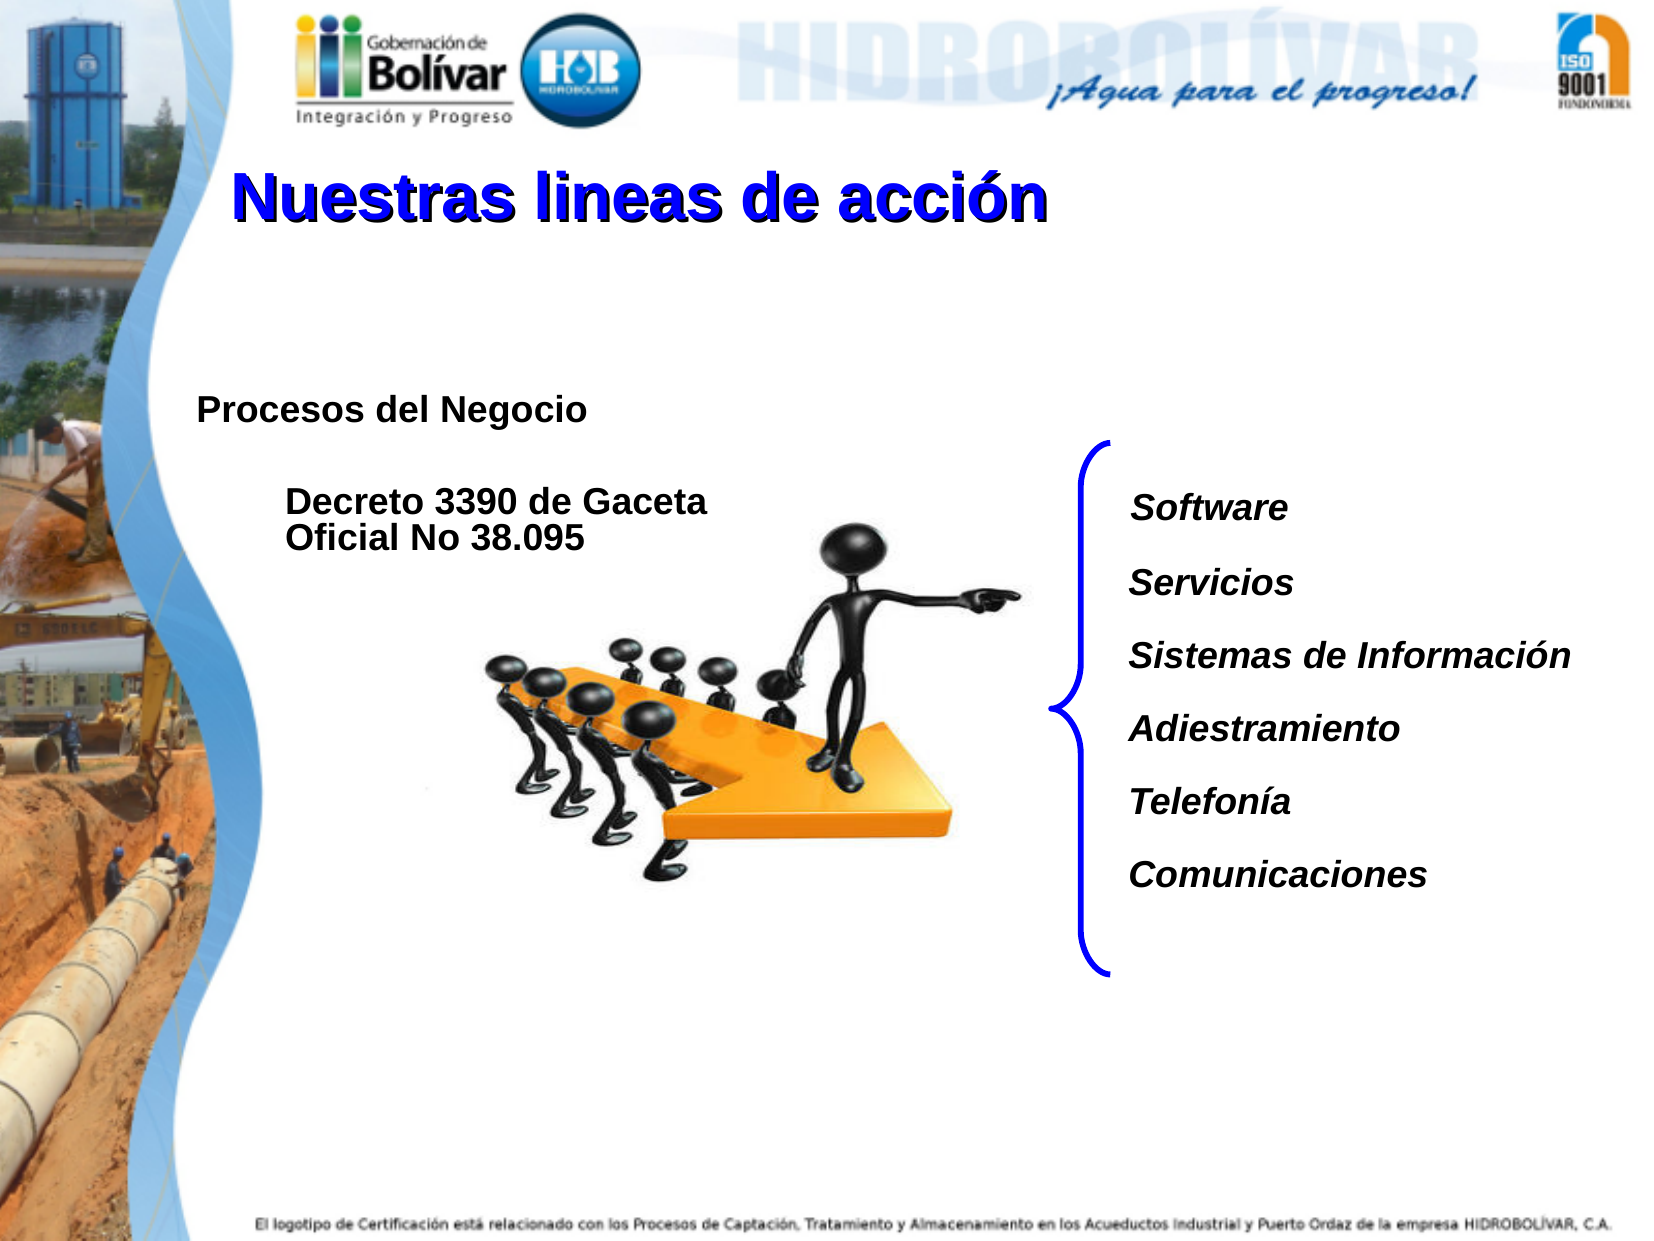

# Nuestras lineas de acción
Procesos del Negocio
Decreto 3390 de Gaceta
Oficial No 38.095
 Software
 Servicios
 Sistemas de Información
 Adiestramiento
 Telefonía
 Comunicaciones